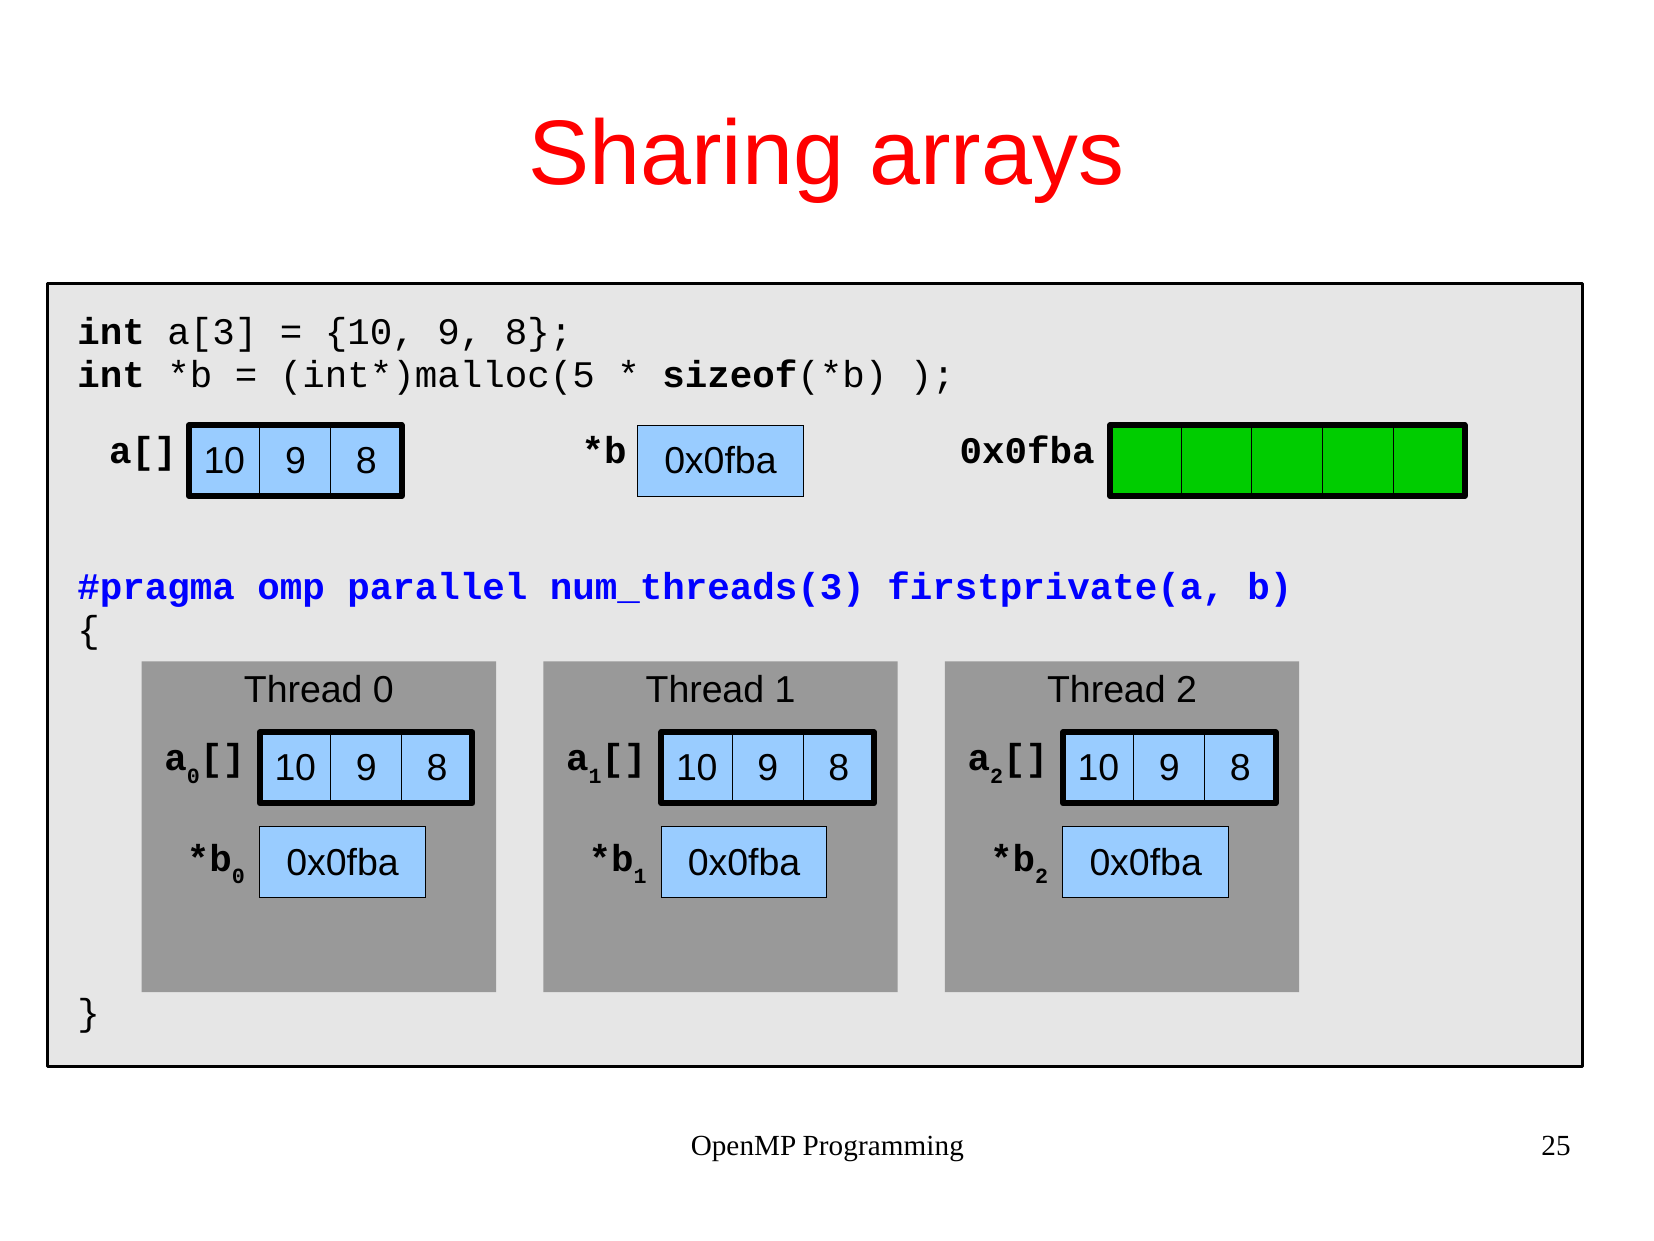

# Sharing arrays
int a[3] = {10, 9, 8};
int *b = (int*)malloc(5 * sizeof(*b) );
#pragma omp parallel num_threads(3) firstprivate(a, b)
{
}
a[]
10
9
8
*b
0x0fba
0x0fba
Thread 0
Thread 1
Thread 2
a0[]
10
9
8
a1[]
10
9
8
a2[]
10
9
8
0x0fba
0x0fba
0x0fba
*b0
*b1
*b2
OpenMP Programming
25